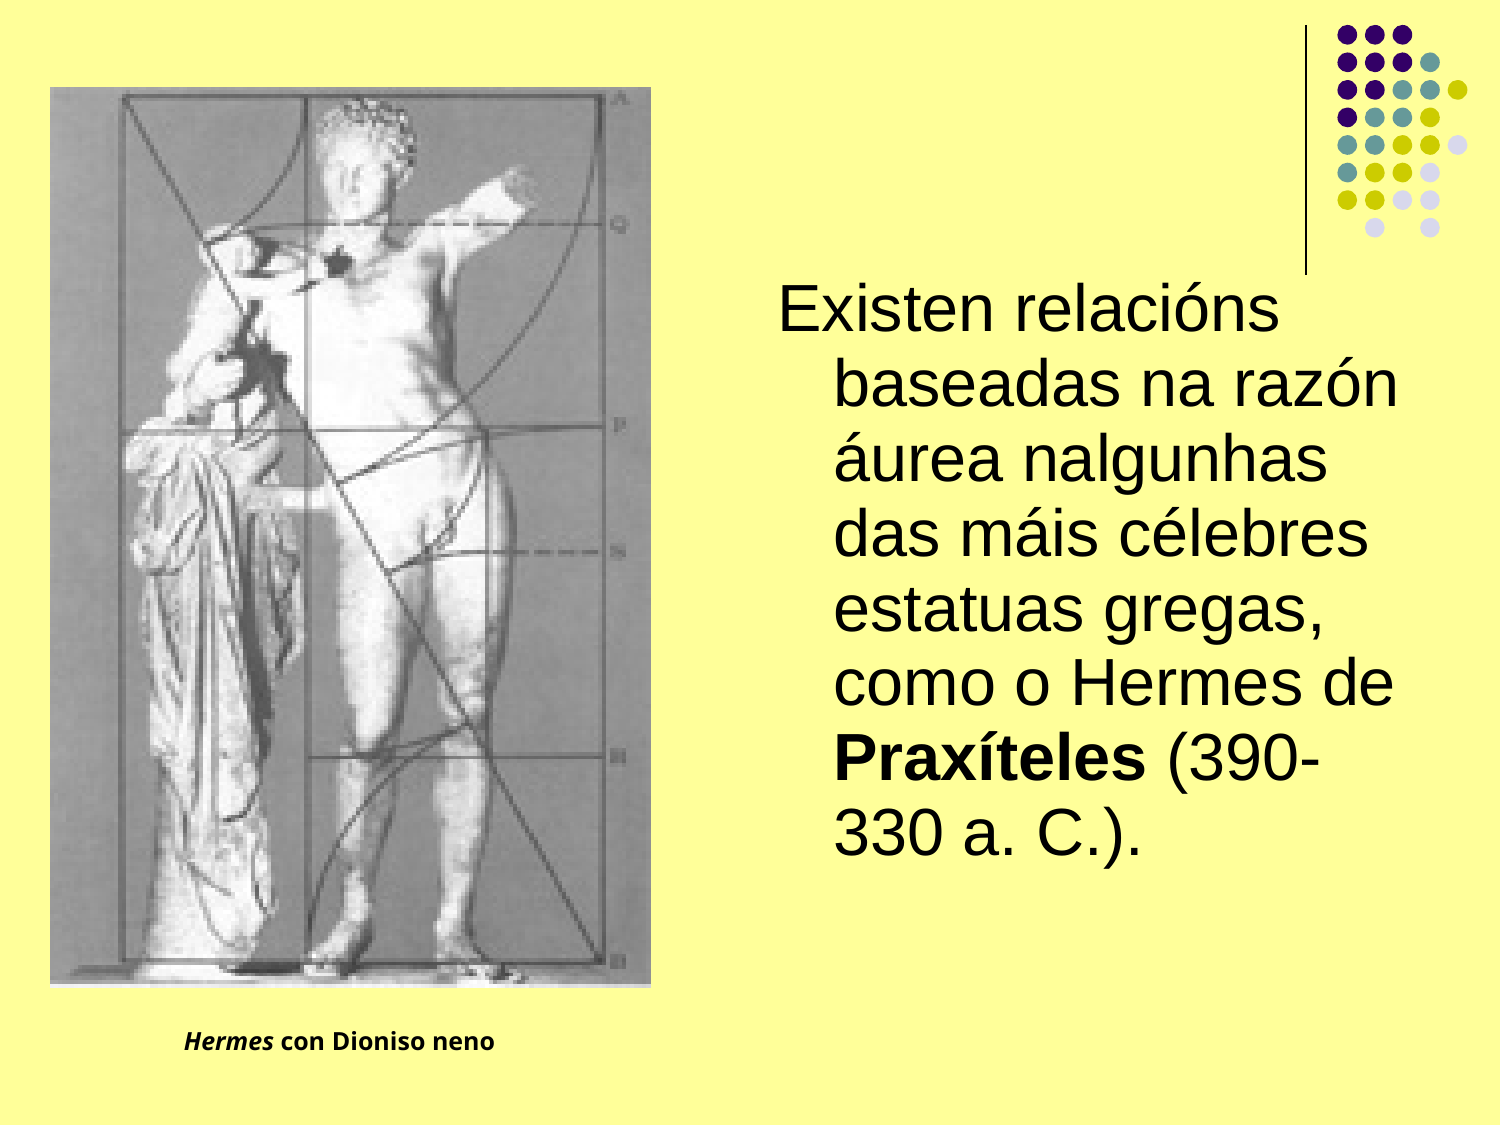

# Existen relacións baseadas na razón áurea nalgunhas das máis célebres estatuas gregas, como o Hermes de Praxíteles (390-330 a. C.).
Hermes con Dioniso neno